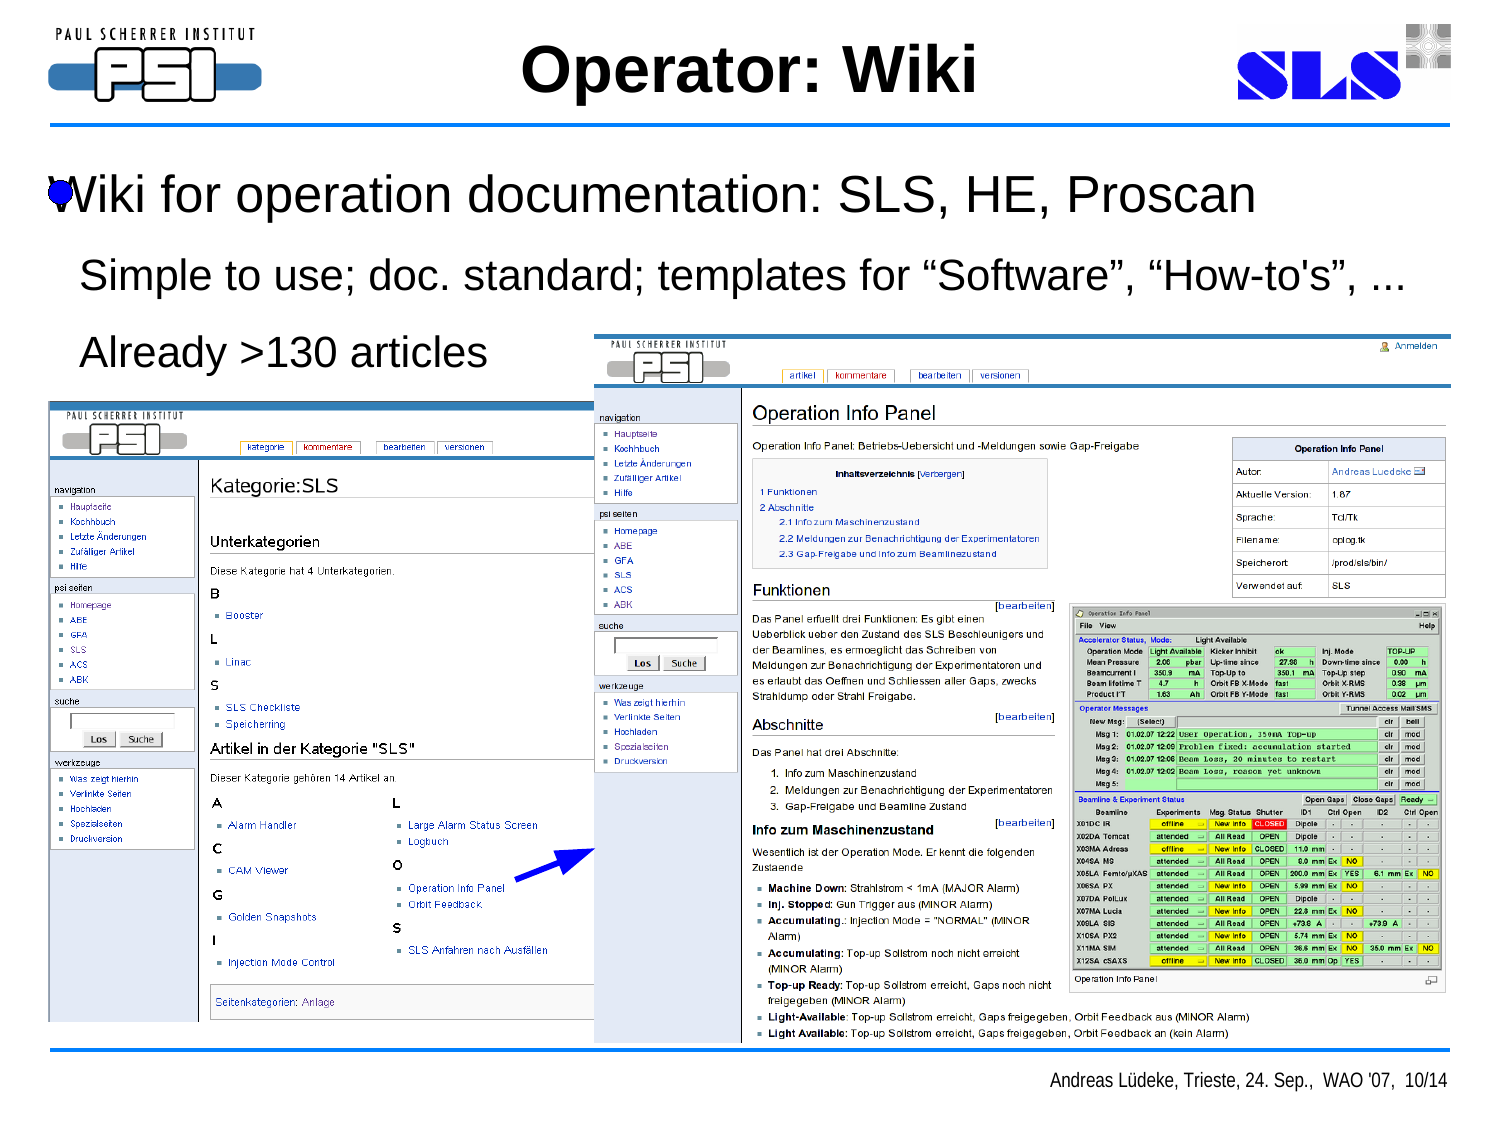

# Operator: Wiki
Wiki for operation documentation: SLS, HE, Proscan
Simple to use; doc. standard; templates for “Software”, “How-to's”, ...
Already >130 articles